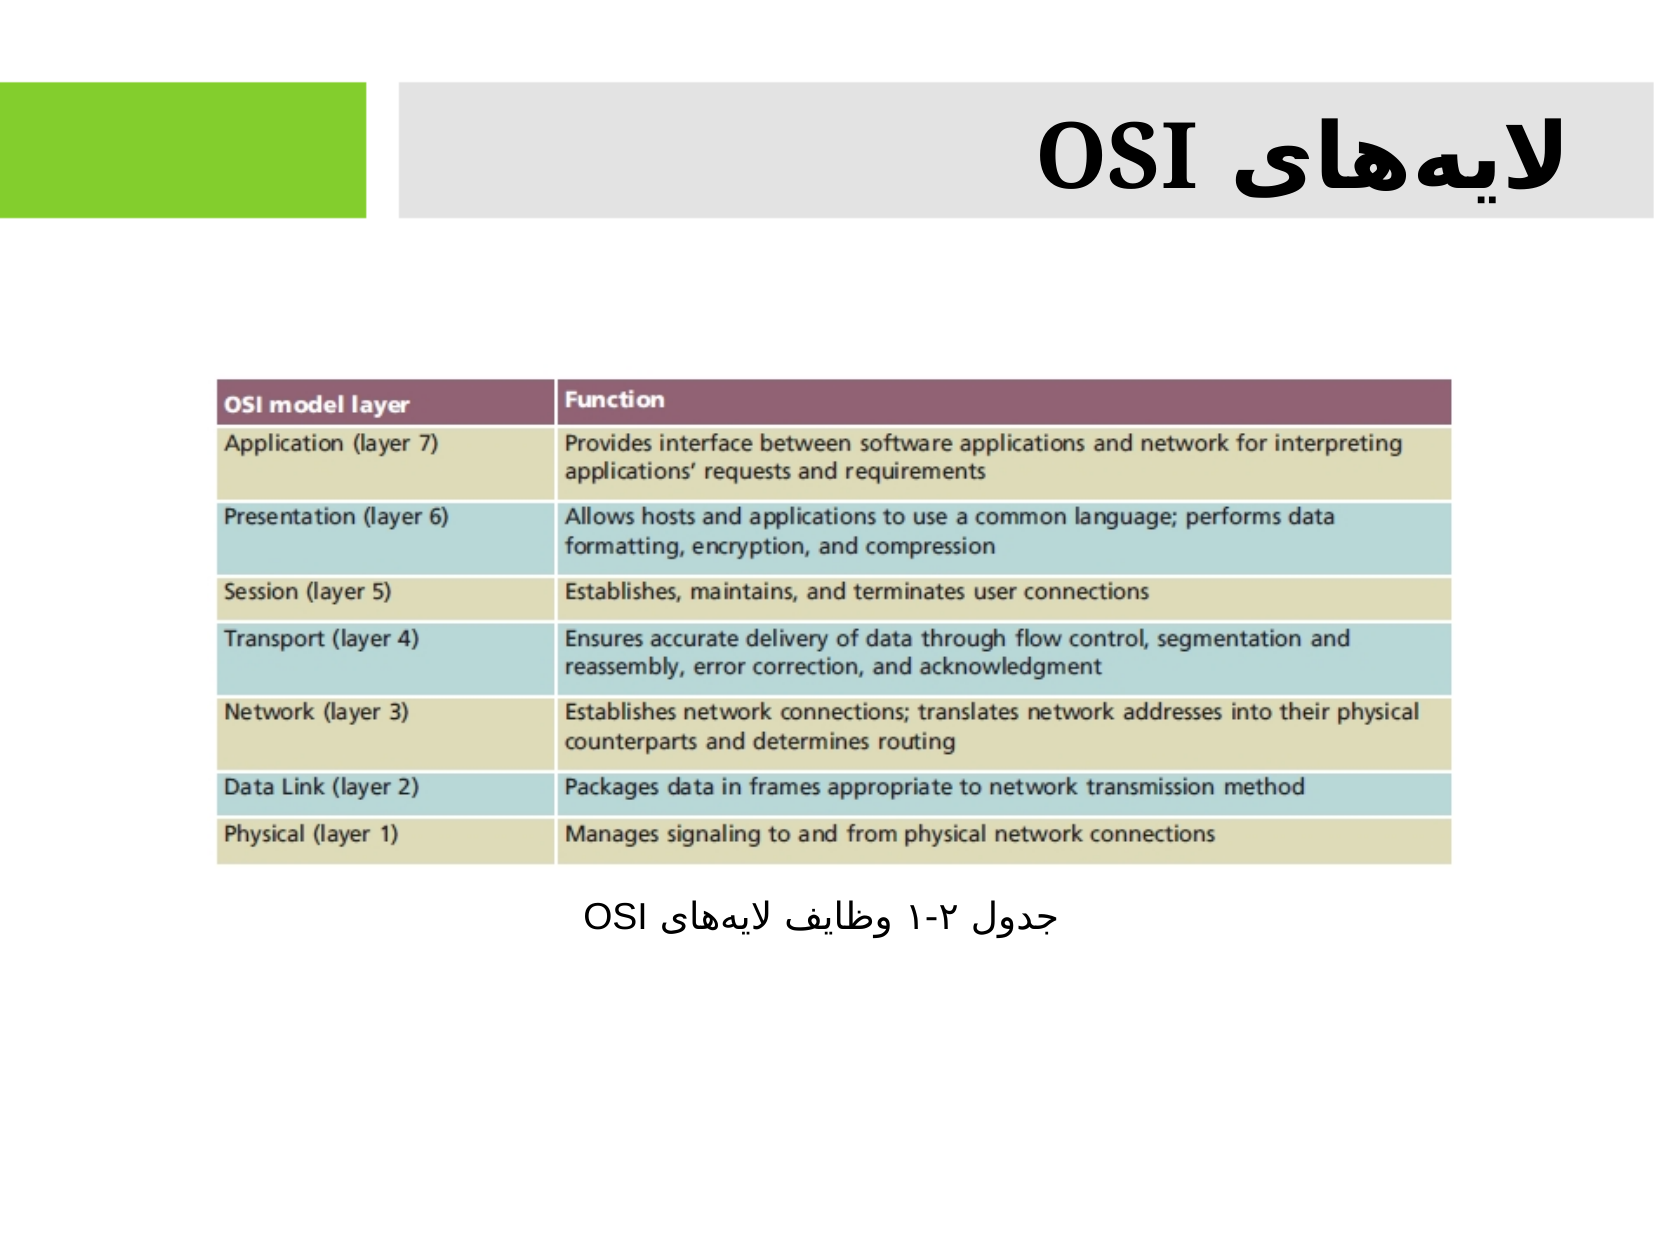

# لایه‌های OSI
جدول ۲-۱ وظایف لایه‌های OSI